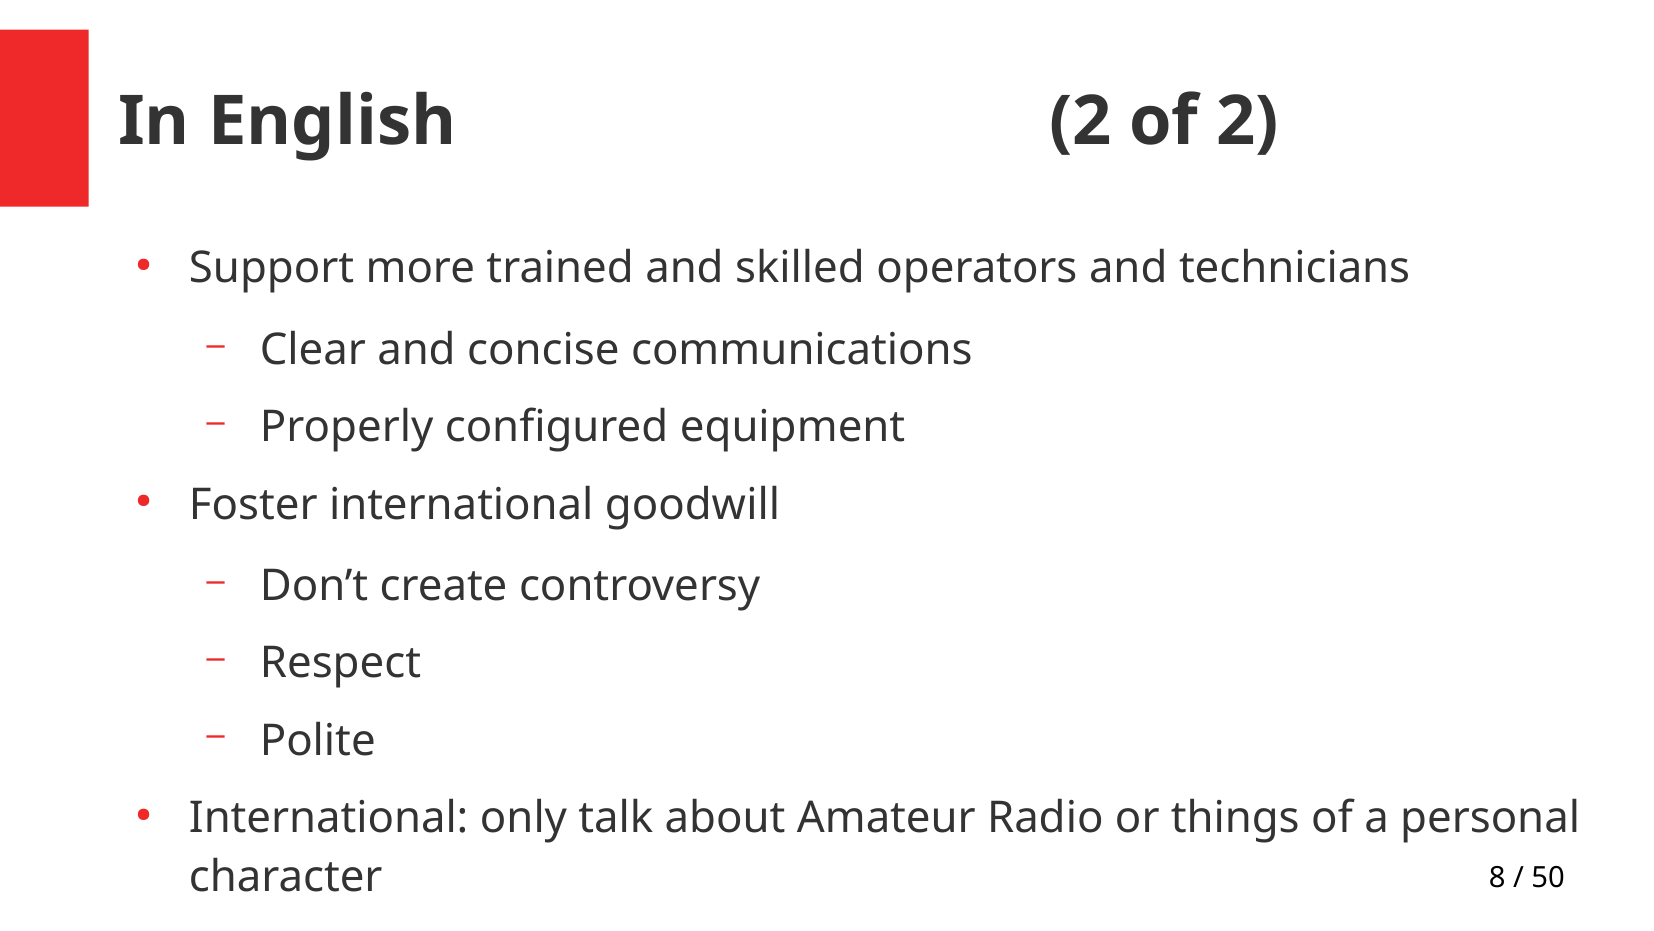

# In English (2 of 2)
Support more trained and skilled operators and technicians
Clear and concise communications
Properly configured equipment
Foster international goodwill
Don’t create controversy
Respect
Polite
International: only talk about Amateur Radio or things of a personal character
8